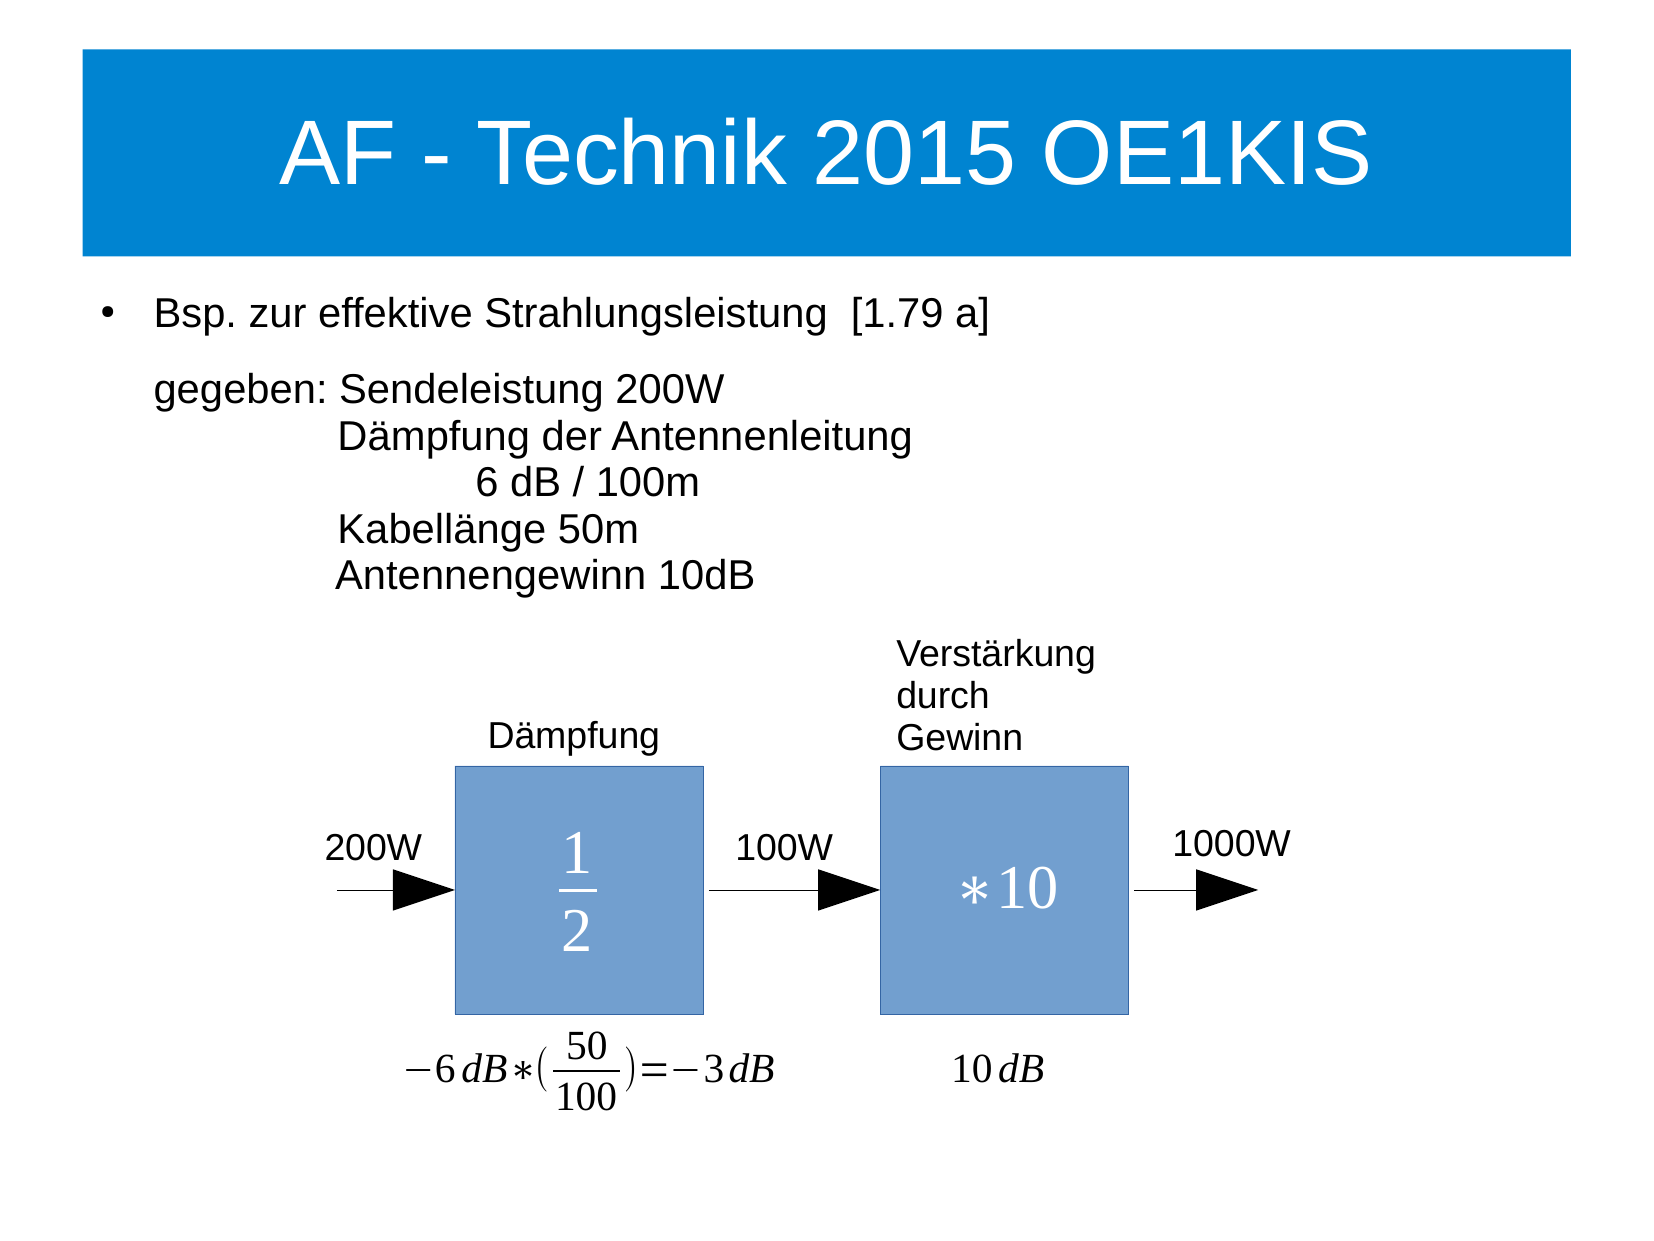

# AF - Technik 2015 OE1KIS
Bsp. zur effektive Strahlungsleistung [1.79 a]
gegeben: Sendeleistung 200W
 Dämpfung der Antennenleitung
 6 dB / 100m
 Kabellänge 50m
 Antennengewinn 10dB